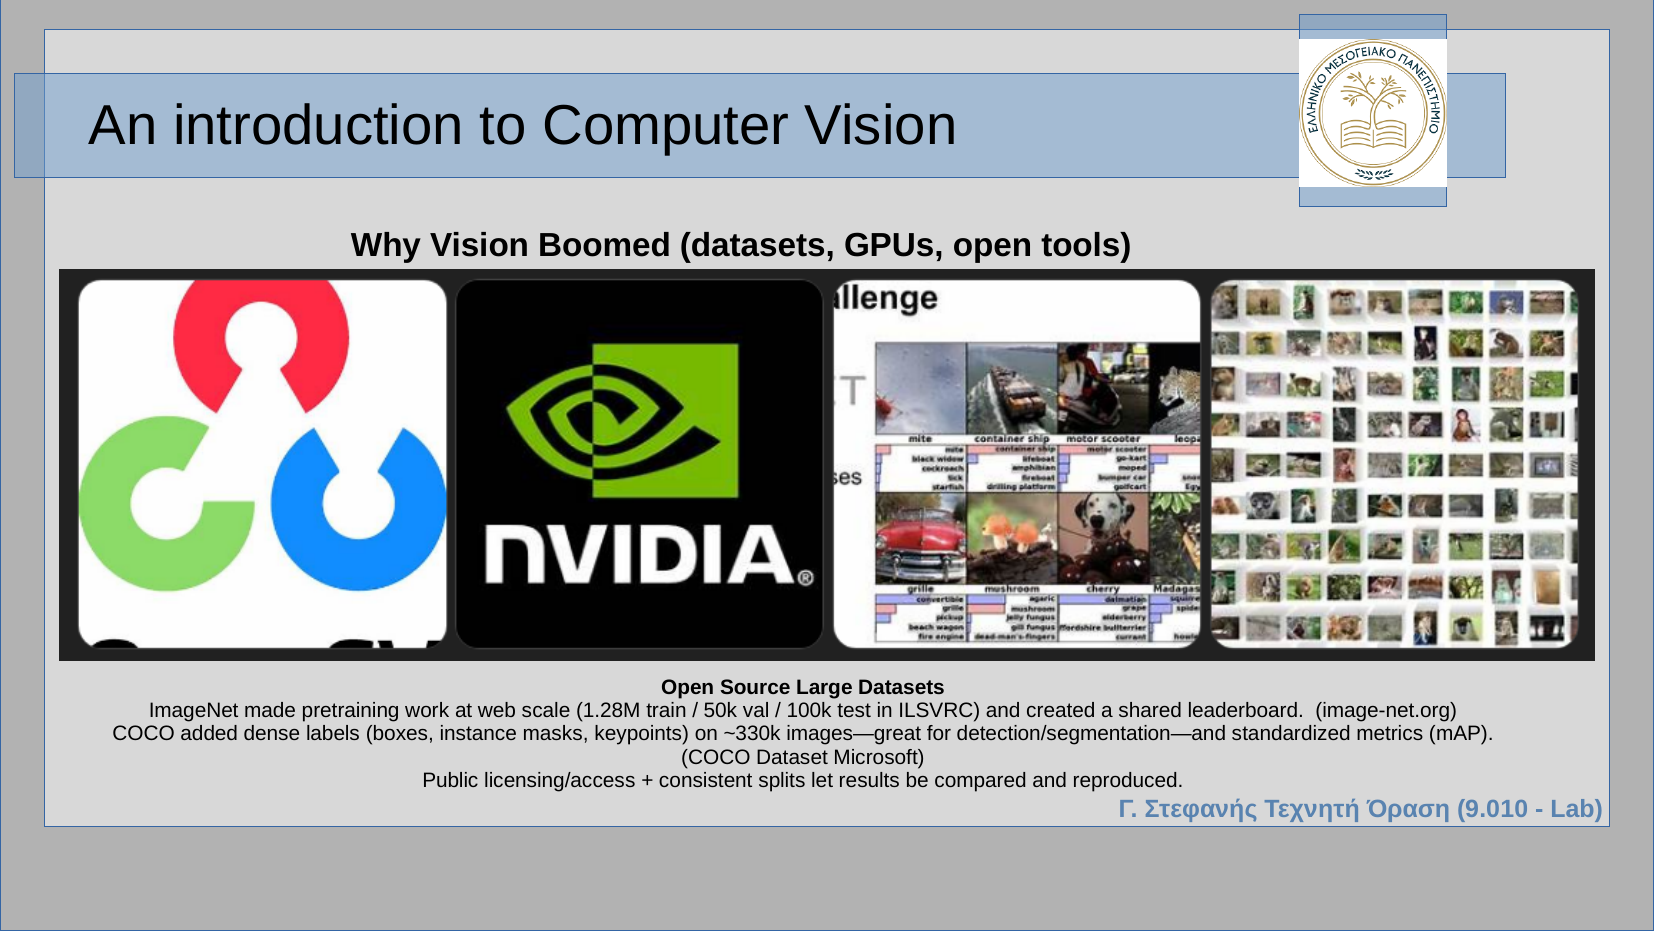

# An introduction to Computer Vision
Why Vision Boomed (datasets, GPUs, open tools)
Open Source Large Datasets
ImageNet made pretraining work at web scale (1.28M train / 50k val / 100k test in ILSVRC) and created a shared leaderboard. (image-net.org)
COCO added dense labels (boxes, instance masks, keypoints) on ~330k images—great for detection/segmentation—and standardized metrics (mAP). (COCO Dataset Microsoft)
Public licensing/access + consistent splits let results be compared and reproduced.
Γ. Στεφανής Τεχνητή Όραση (9.010 - Lab)